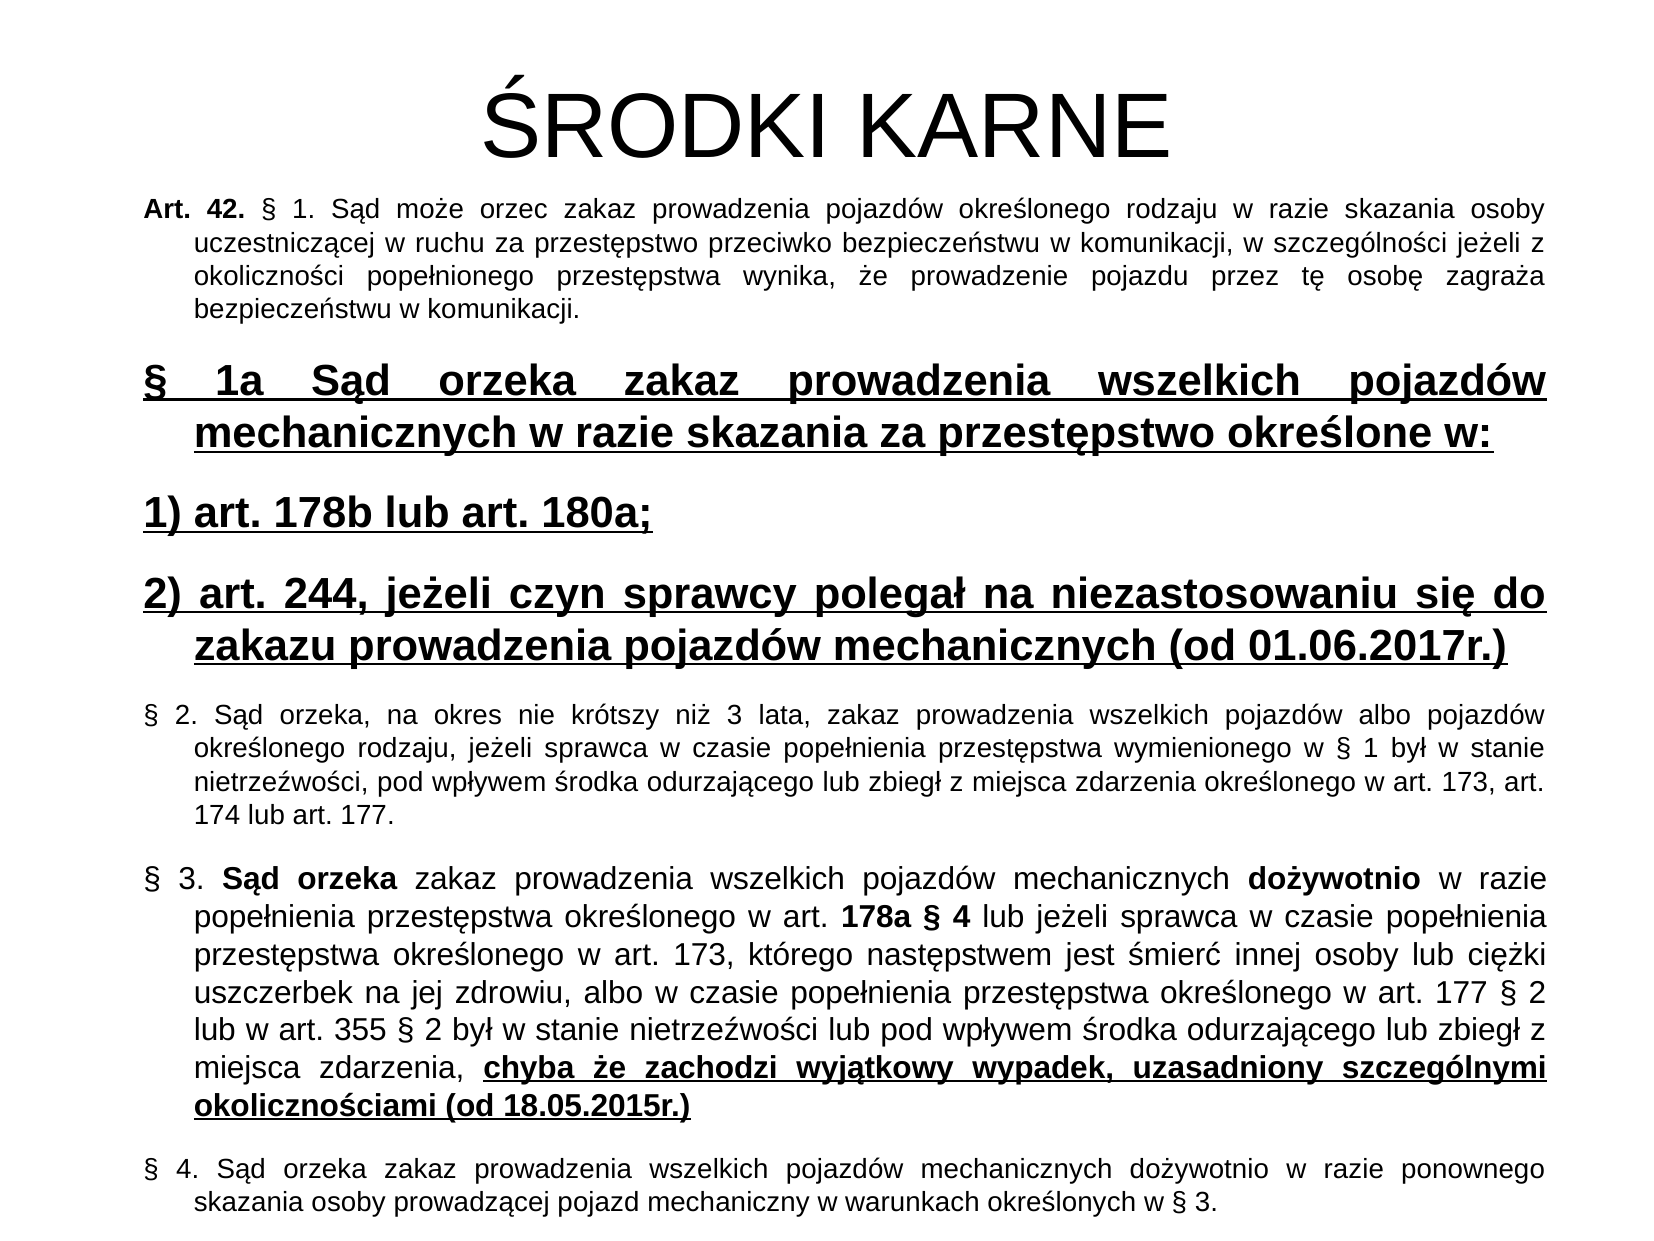

# ŚRODKI KARNE
Art. 42. § 1. Sąd może orzec zakaz prowadzenia pojazdów określonego rodzaju w razie skazania osoby uczestniczącej w ruchu za przestępstwo przeciwko bezpieczeństwu w komunikacji, w szczególności jeżeli z okoliczności popełnionego przestępstwa wynika, że prowadzenie pojazdu przez tę osobę zagraża bezpieczeństwu w komunikacji.
§ 1a Sąd orzeka zakaz prowadzenia wszelkich pojazdów mechanicznych w razie skazania za przestępstwo określone w:
1) art. 178b lub art. 180a;
2) art. 244, jeżeli czyn sprawcy polegał na niezastosowaniu się do zakazu prowadzenia pojazdów mechanicznych (od 01.06.2017r.)
§ 2. Sąd orzeka, na okres nie krótszy niż 3 lata, zakaz prowadzenia wszelkich pojazdów albo pojazdów określonego rodzaju, jeżeli sprawca w czasie popełnienia przestępstwa wymienionego w § 1 był w stanie nietrzeźwości, pod wpływem środka odurzającego lub zbiegł z miejsca zdarzenia określonego w art. 173, art. 174 lub art. 177.
§ 3. Sąd orzeka zakaz prowadzenia wszelkich pojazdów mechanicznych dożywotnio w razie popełnienia przestępstwa określonego w art. 178a § 4 lub jeżeli sprawca w czasie popełnienia przestępstwa określonego w art. 173, którego następstwem jest śmierć innej osoby lub ciężki uszczerbek na jej zdrowiu, albo w czasie popełnienia przestępstwa określonego w art. 177 § 2 lub w art. 355 § 2 był w stanie nietrzeźwości lub pod wpływem środka odurzającego lub zbiegł z miejsca zdarzenia, chyba że zachodzi wyjątkowy wypadek, uzasadniony szczególnymi okolicznościami (od 18.05.2015r.)
§ 4. Sąd orzeka zakaz prowadzenia wszelkich pojazdów mechanicznych dożywotnio w razie ponownego skazania osoby prowadzącej pojazd mechaniczny w warunkach określonych w § 3.